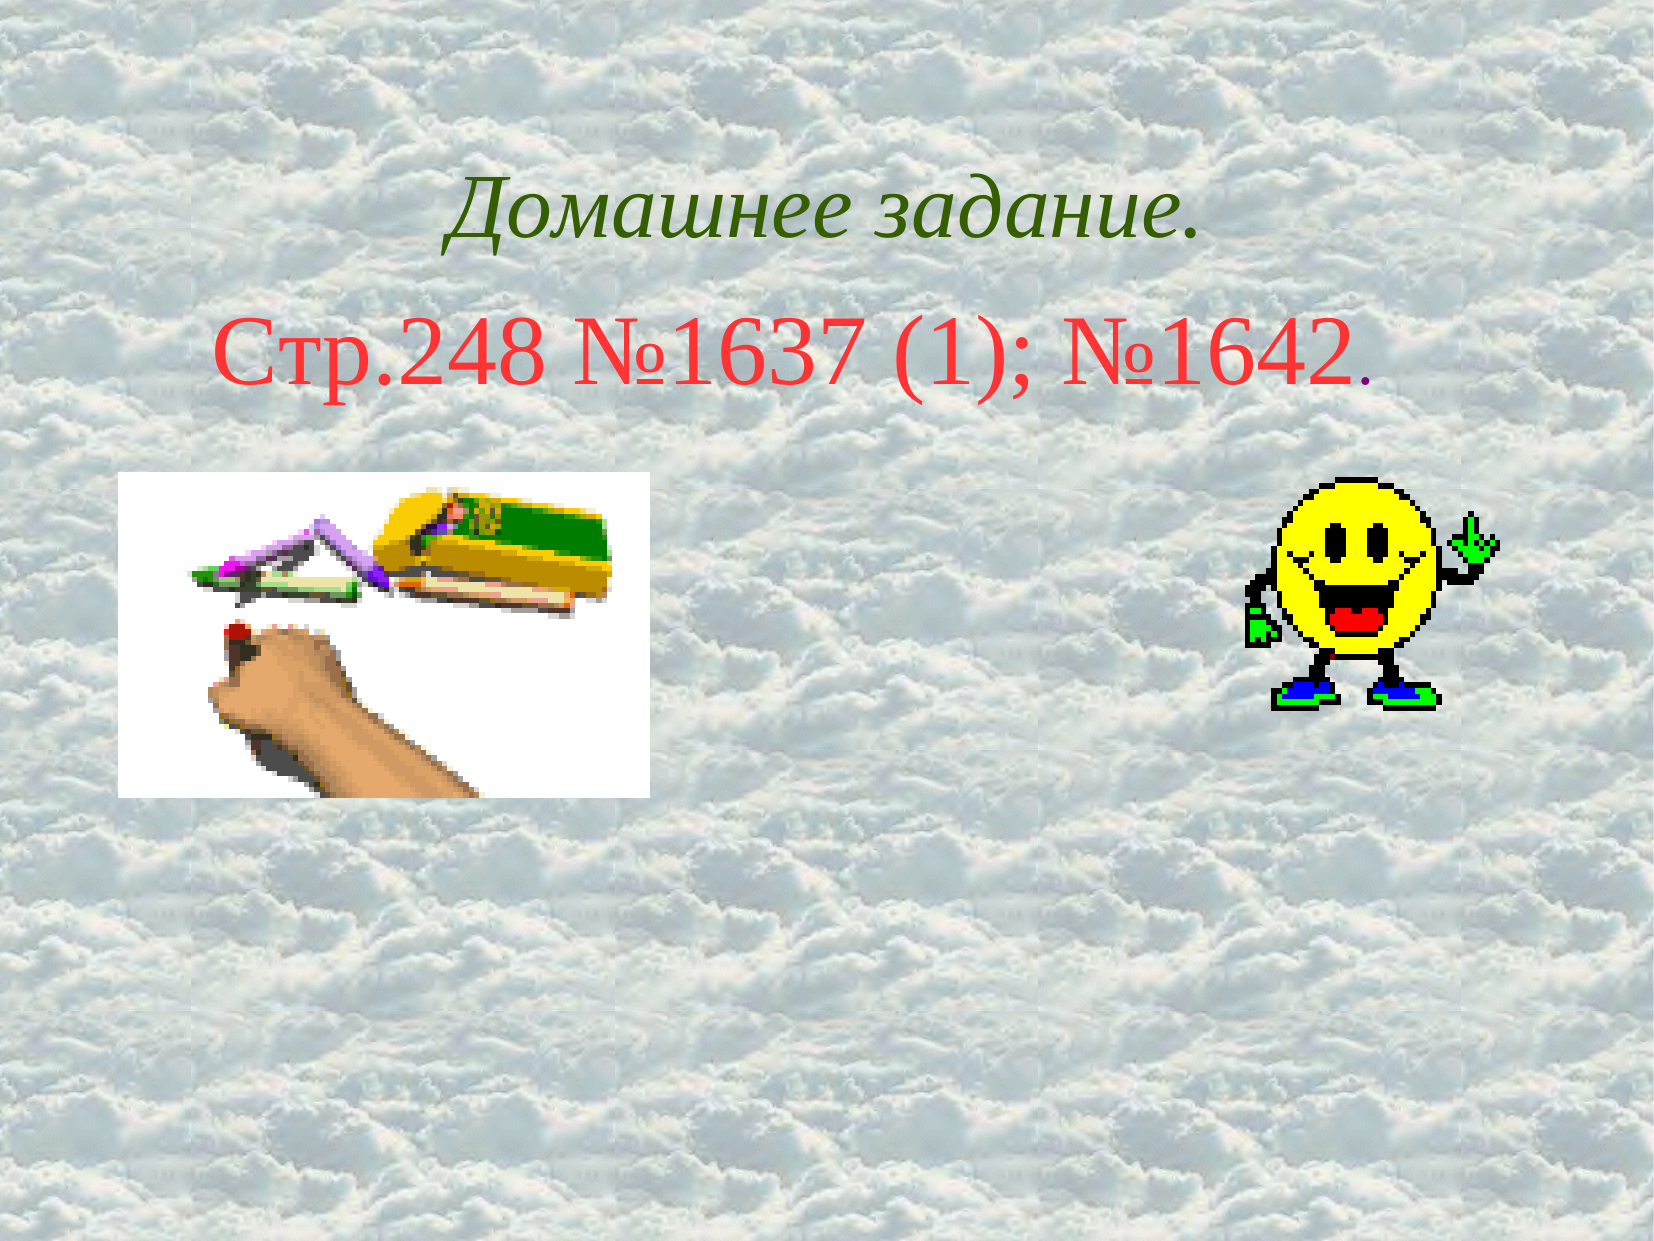

# Домашнее задание.
Стр.248 №1637 (1); №1642.